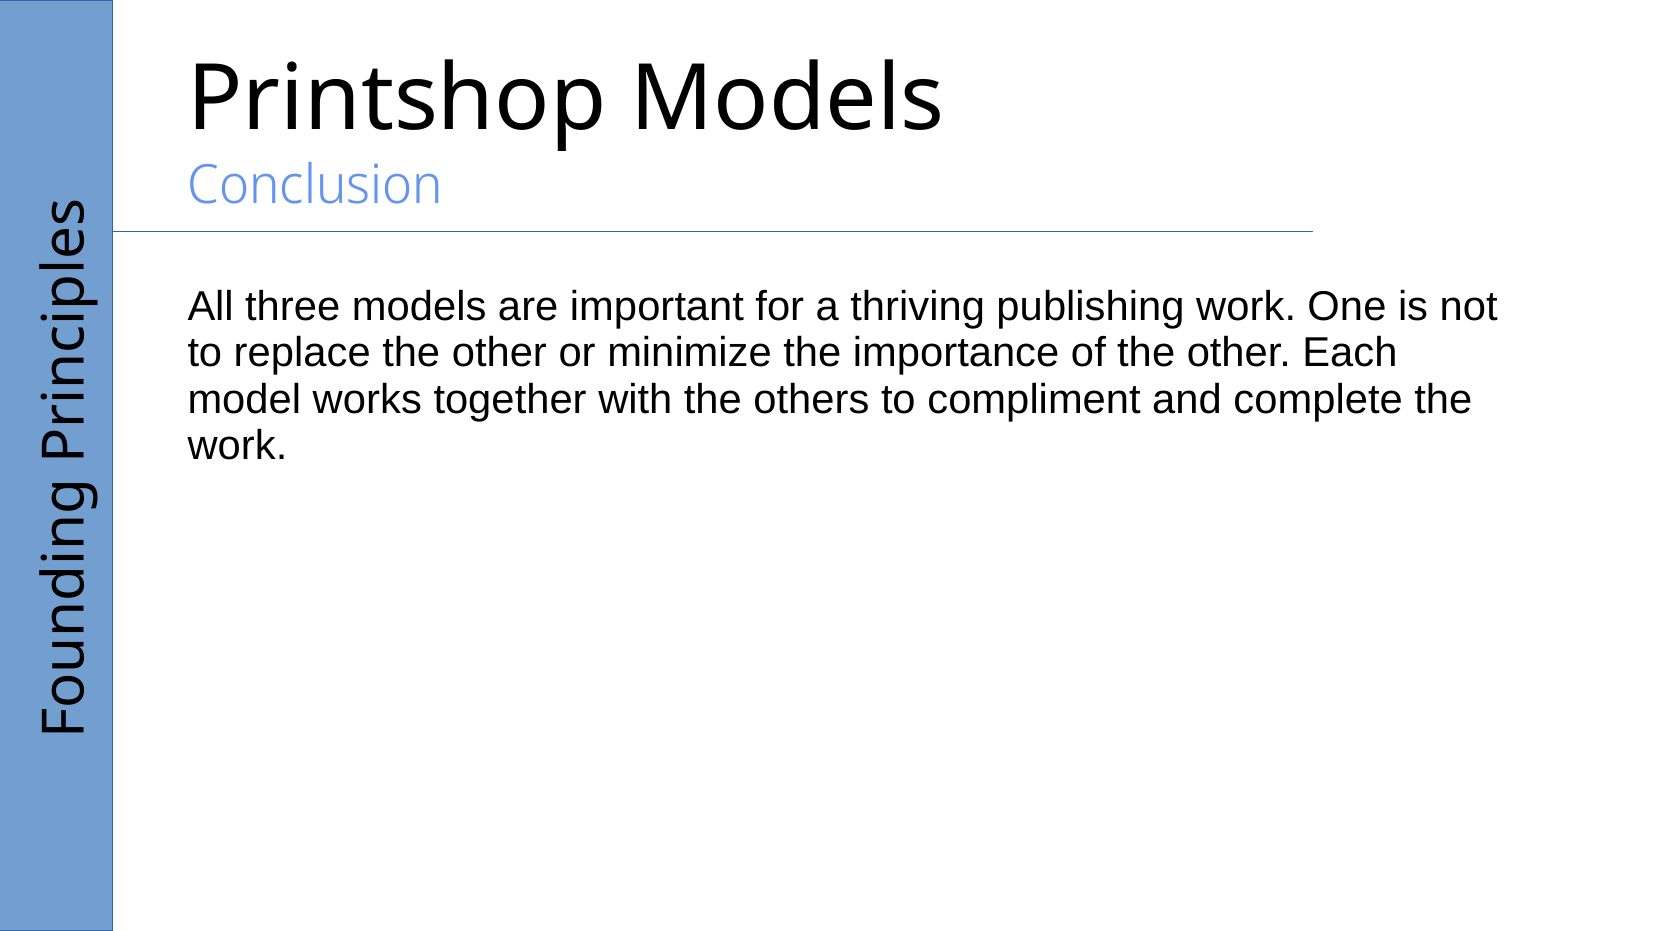

# Printshop Models
Conclusion
All three models are important for a thriving publishing work. One is not to replace the other or minimize the importance of the other. Each model works together with the others to compliment and complete the work.
Founding Principles